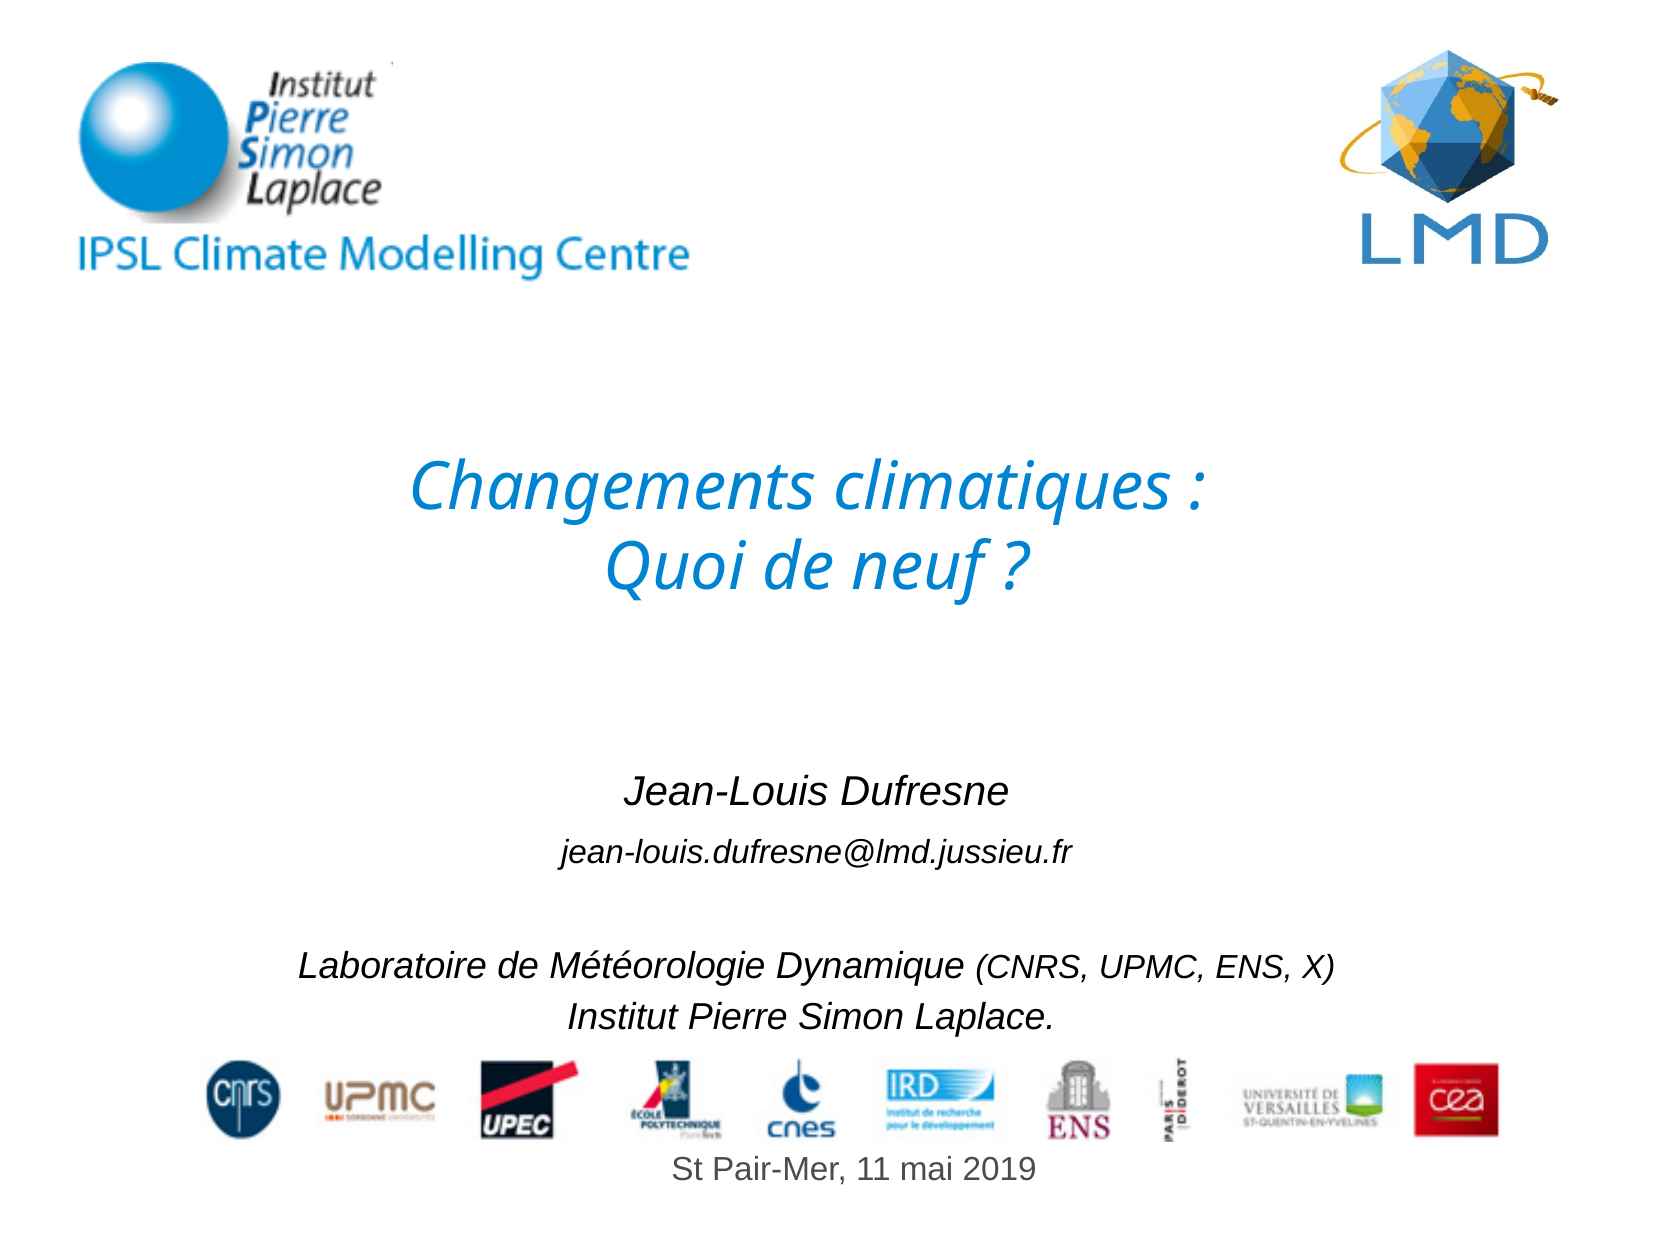

Changements climatiques :
Quoi de neuf ?
Jean-Louis Dufresne
jean-louis.dufresne@lmd.jussieu.fr
Laboratoire de Météorologie Dynamique (CNRS, UPMC, ENS, X)
Institut Pierre Simon Laplace.
St Pair-Mer, 11 mai 2019